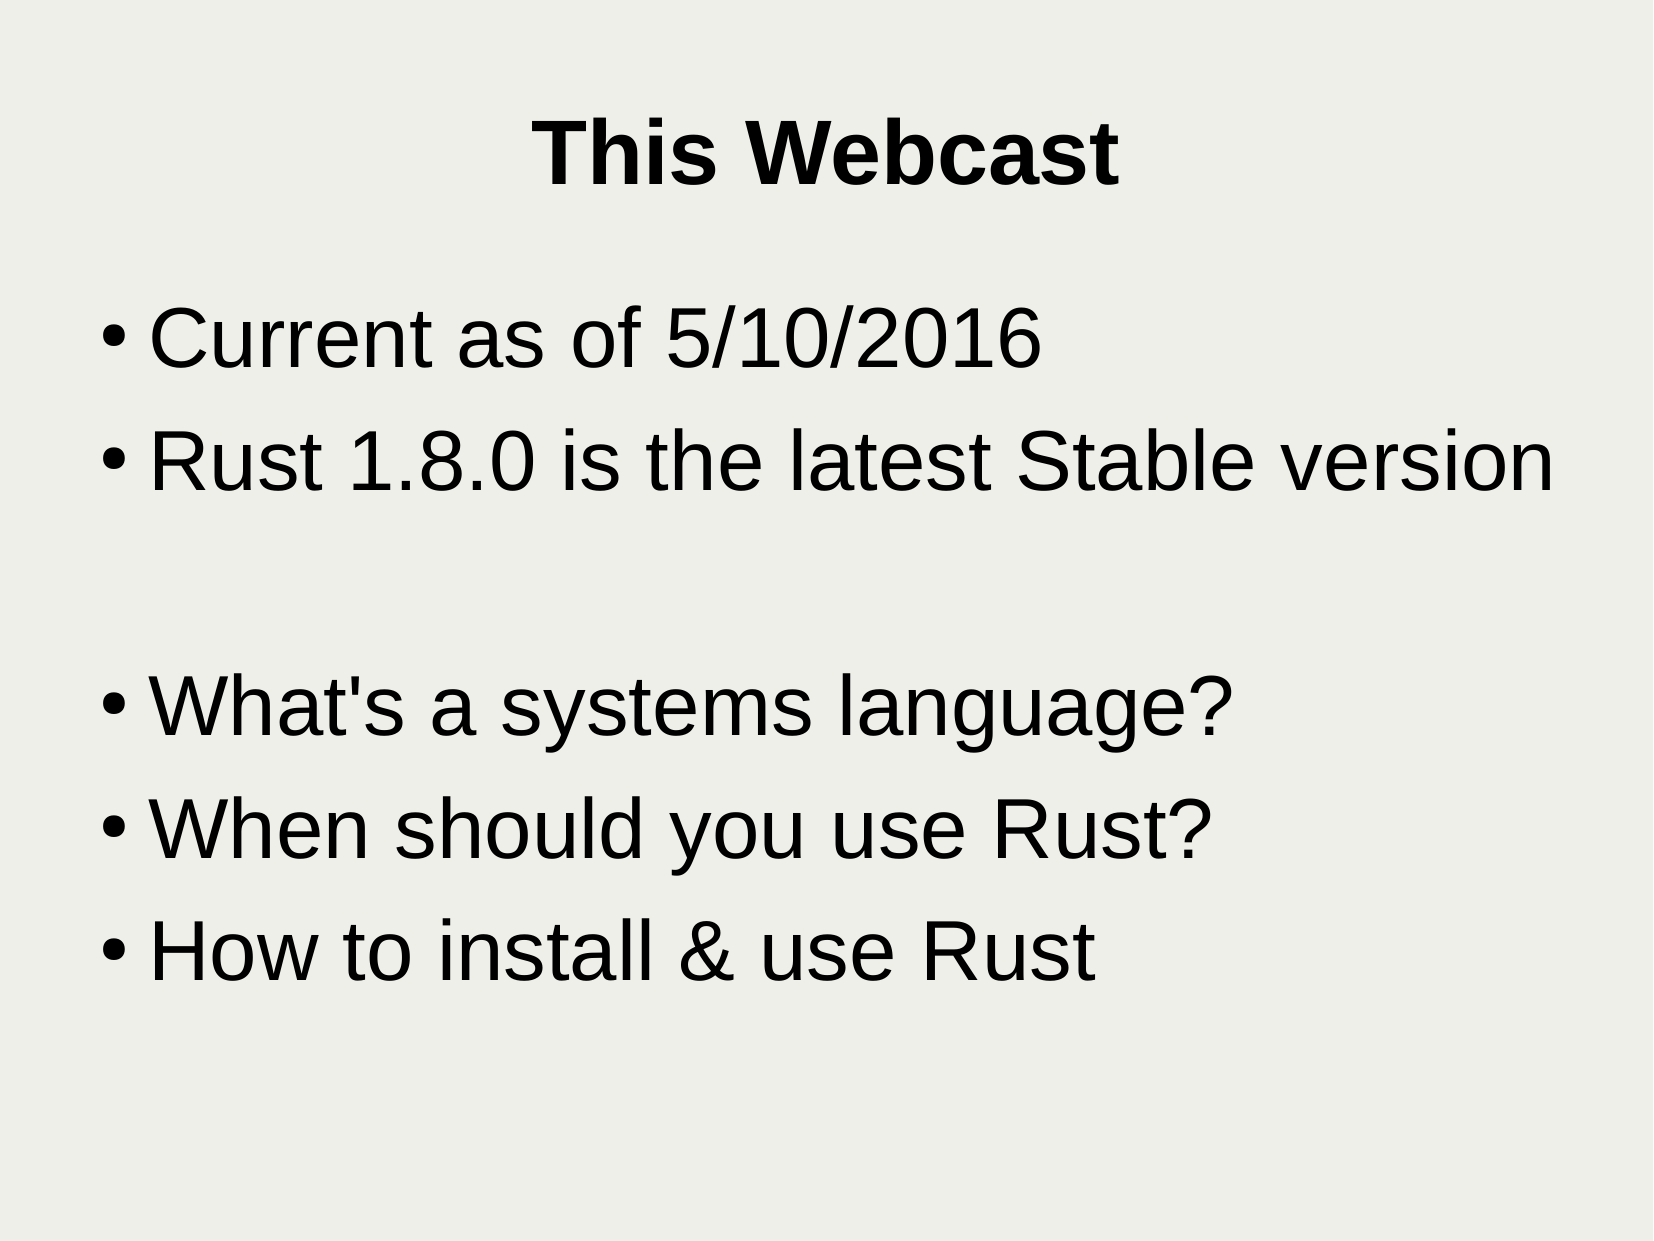

# This Webcast
Current as of 5/10/2016
Rust 1.8.0 is the latest Stable version
What's a systems language?
When should you use Rust?
How to install & use Rust